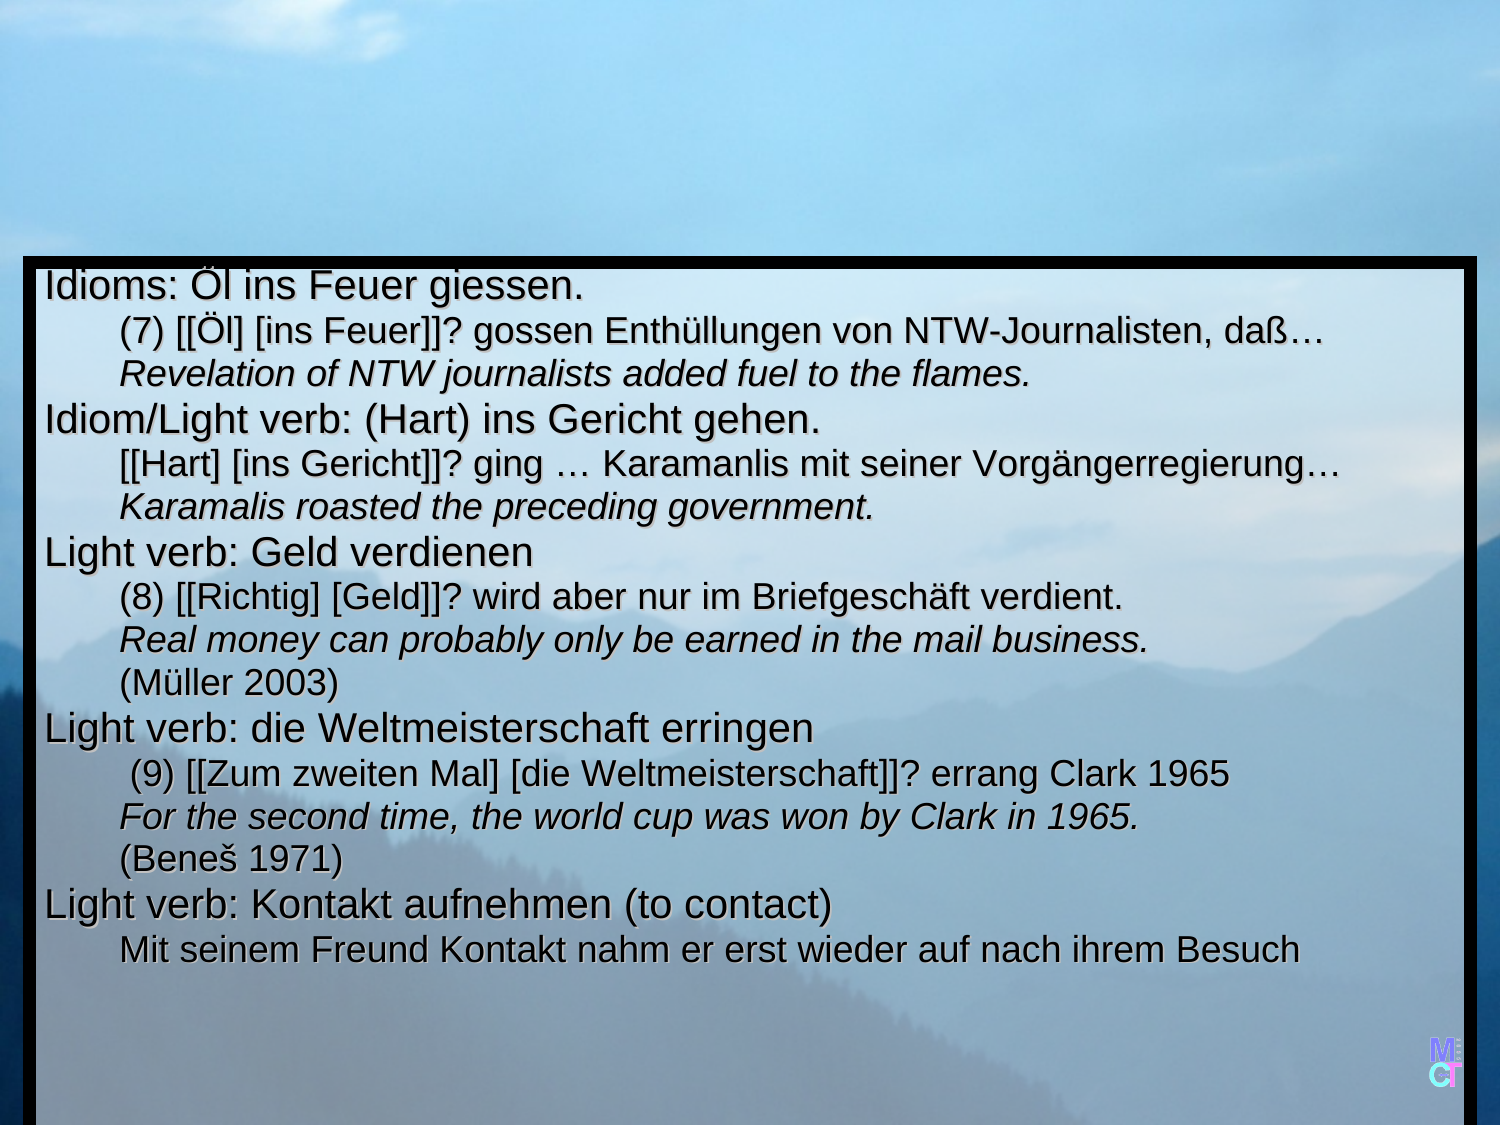

#
Idioms: Öl ins Feuer giessen.
(7) [[Öl] [ins Feuer]]? gossen Enthüllungen von NTW-Journalisten, daß…
Revelation of NTW journalists added fuel to the flames.
Idiom/Light verb: (Hart) ins Gericht gehen.
[[Hart] [ins Gericht]]? ging … Karamanlis mit seiner Vorgängerregierung…
Karamalis roasted the preceding government.
Light verb: Geld verdienen
(8) [[Richtig] [Geld]]? wird aber nur im Briefgeschäft verdient.
Real money can probably only be earned in the mail business.
(Müller 2003)
Light verb: die Weltmeisterschaft erringen
 (9) [[Zum zweiten Mal] [die Weltmeisterschaft]]? errang Clark 1965
For the second time, the world cup was won by Clark in 1965.
(Beneš 1971)
Light verb: Kontakt aufnehmen (to contact)
Mit seinem Freund Kontakt nahm er erst wieder auf nach ihrem Besuch